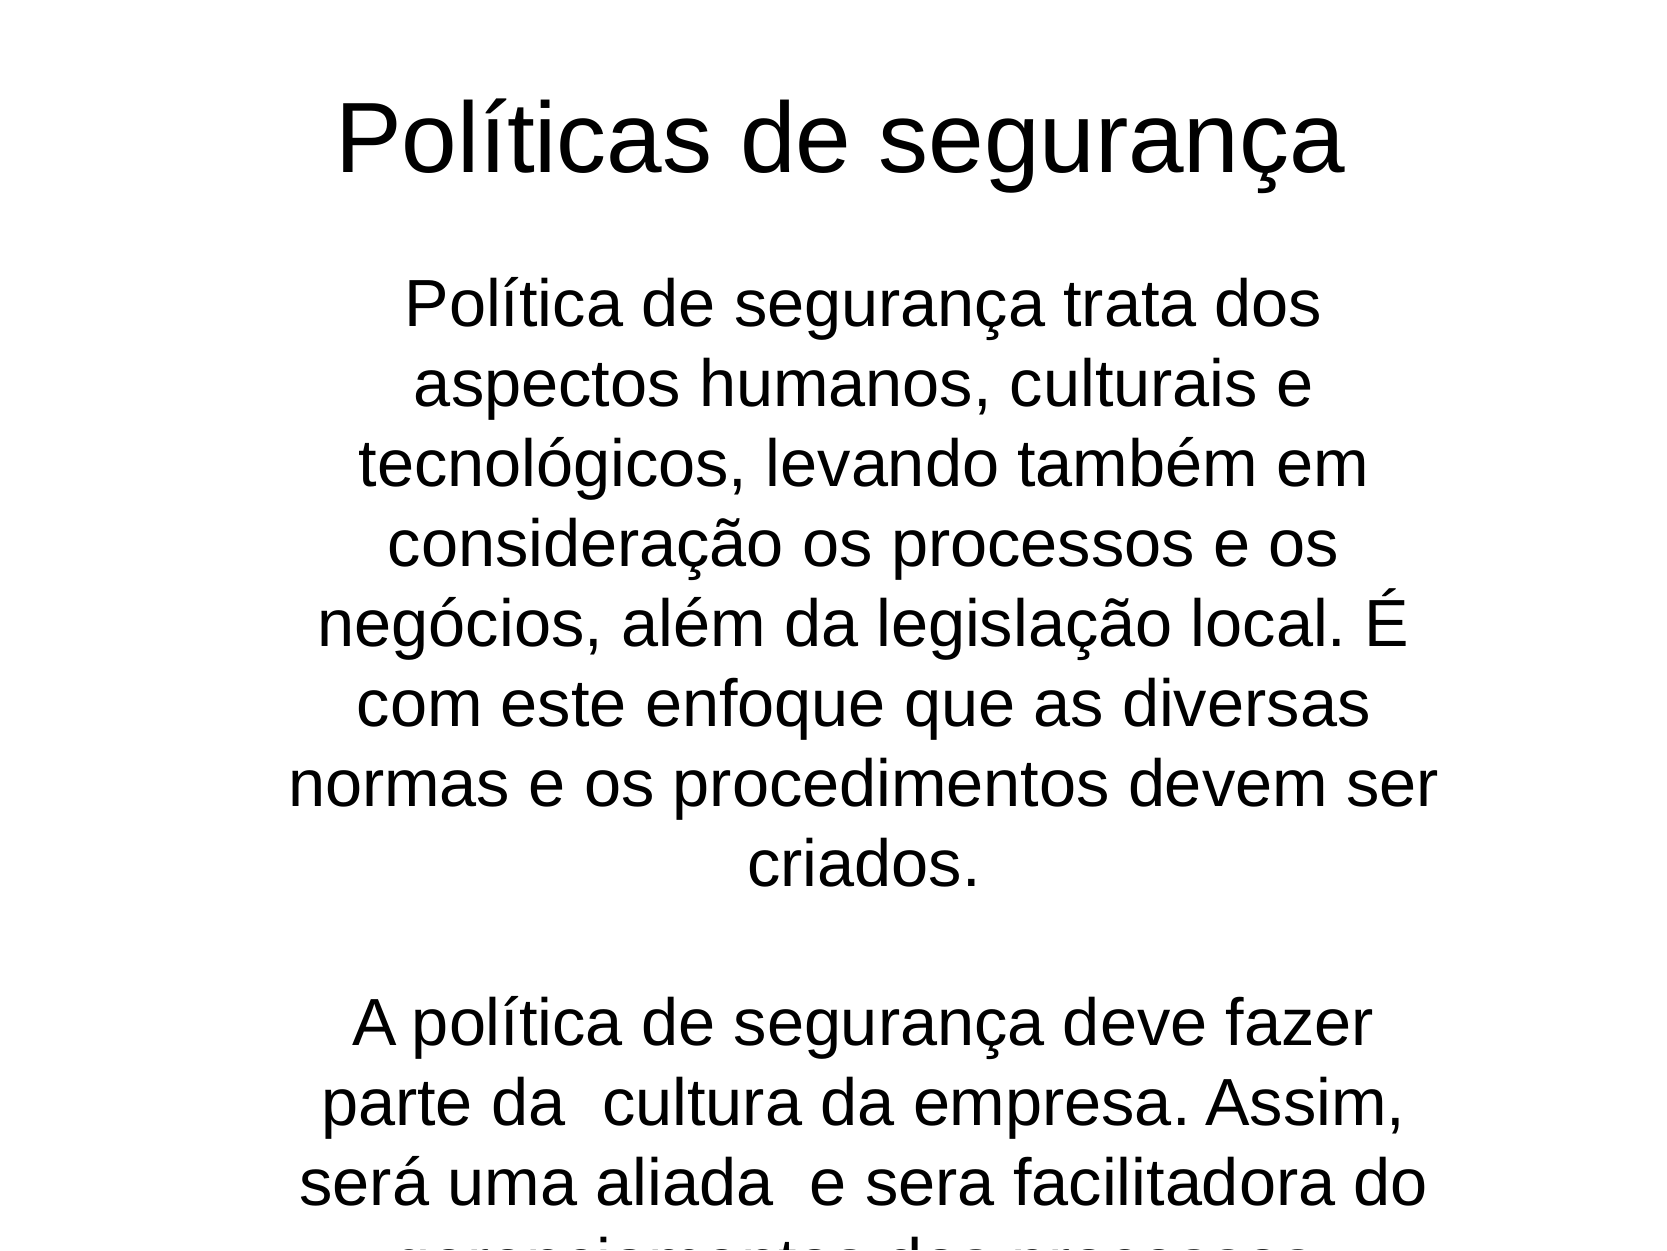

# Políticas de segurança
Política de segurança trata dos aspectos humanos, culturais e tecnológicos, levando também em consideração os processos e os negócios, além da legislação local. É com este enfoque que as diversas normas e os procedimentos devem ser criados.
A política de segurança deve fazer parte da  cultura da empresa. Assim, será uma aliada  e sera facilitadora do gerenciamentos dos processos.